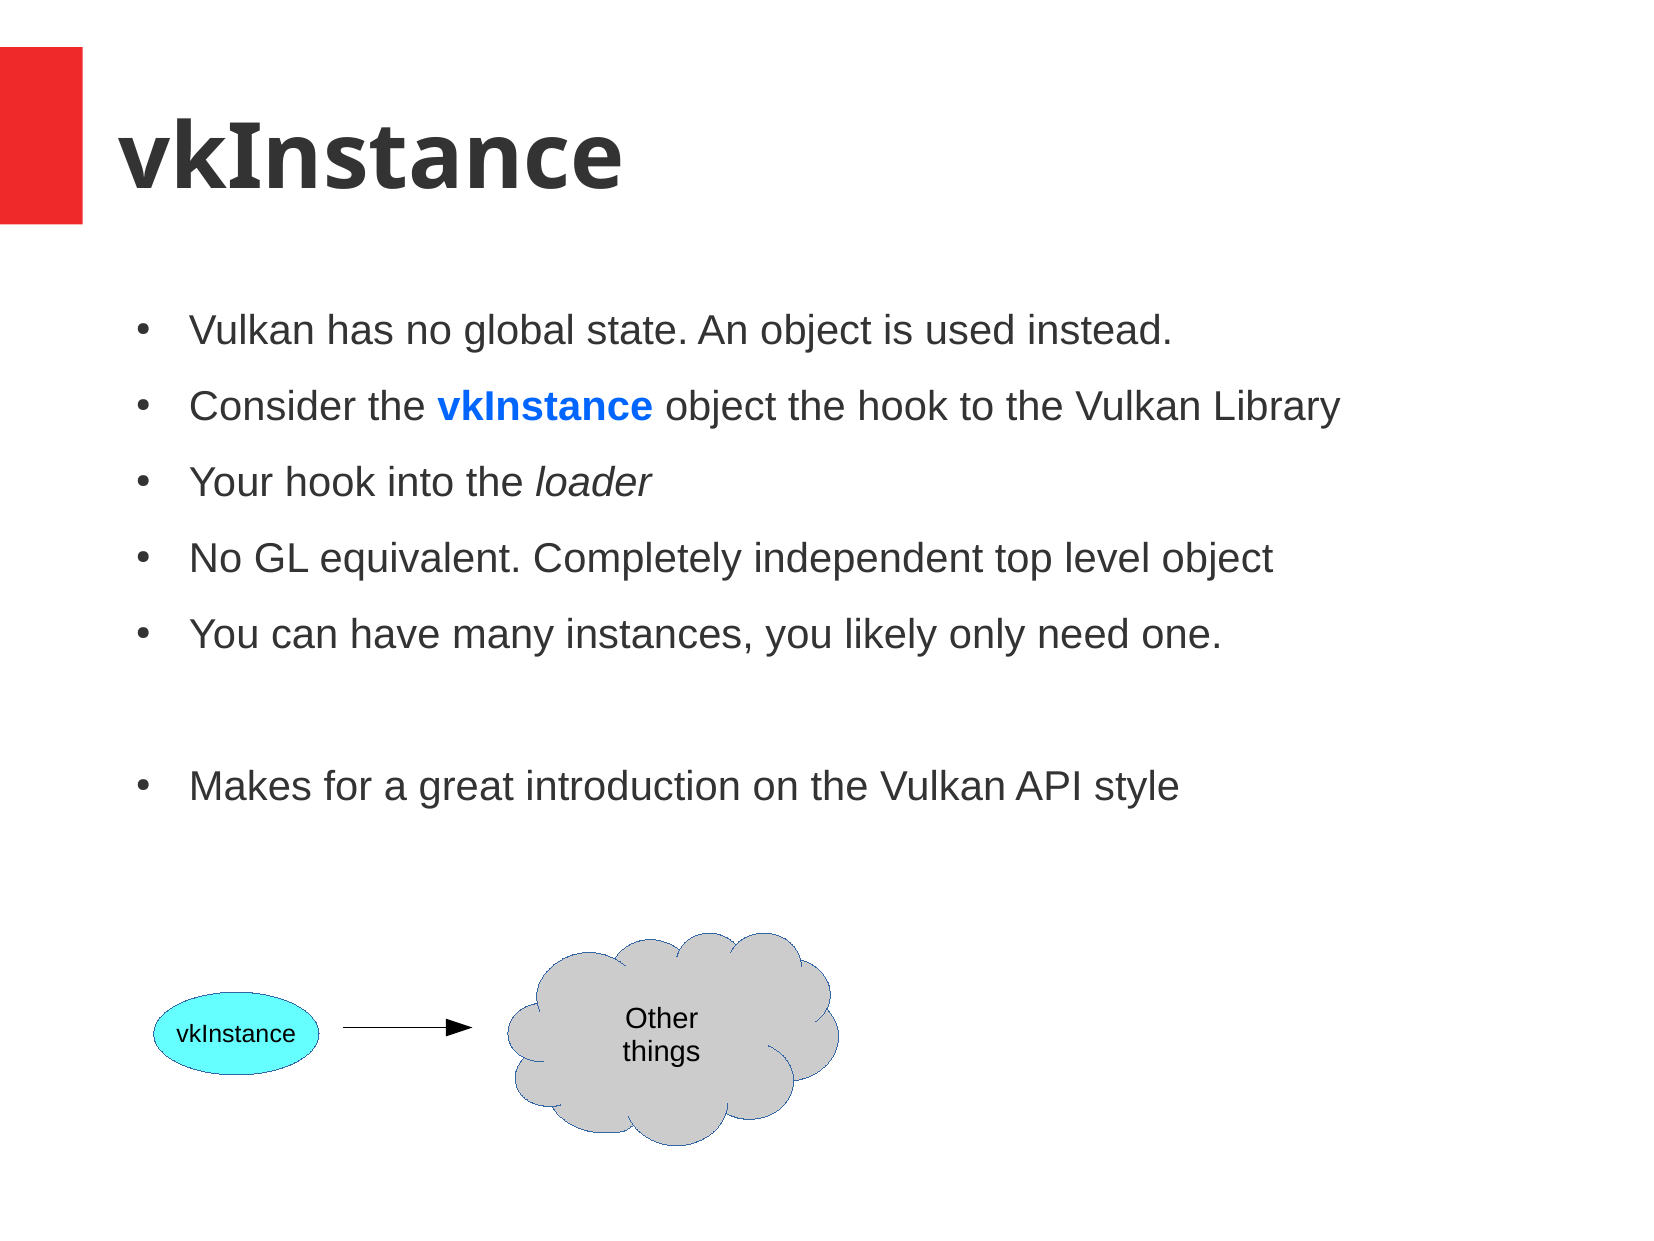

# vkInstance
Vulkan has no global state. An object is used instead.
Consider the vkInstance object the hook to the Vulkan Library
Your hook into the loader
No GL equivalent. Completely independent top level object
You can have many instances, you likely only need one.
Makes for a great introduction on the Vulkan API style
Other
things
vkInstance